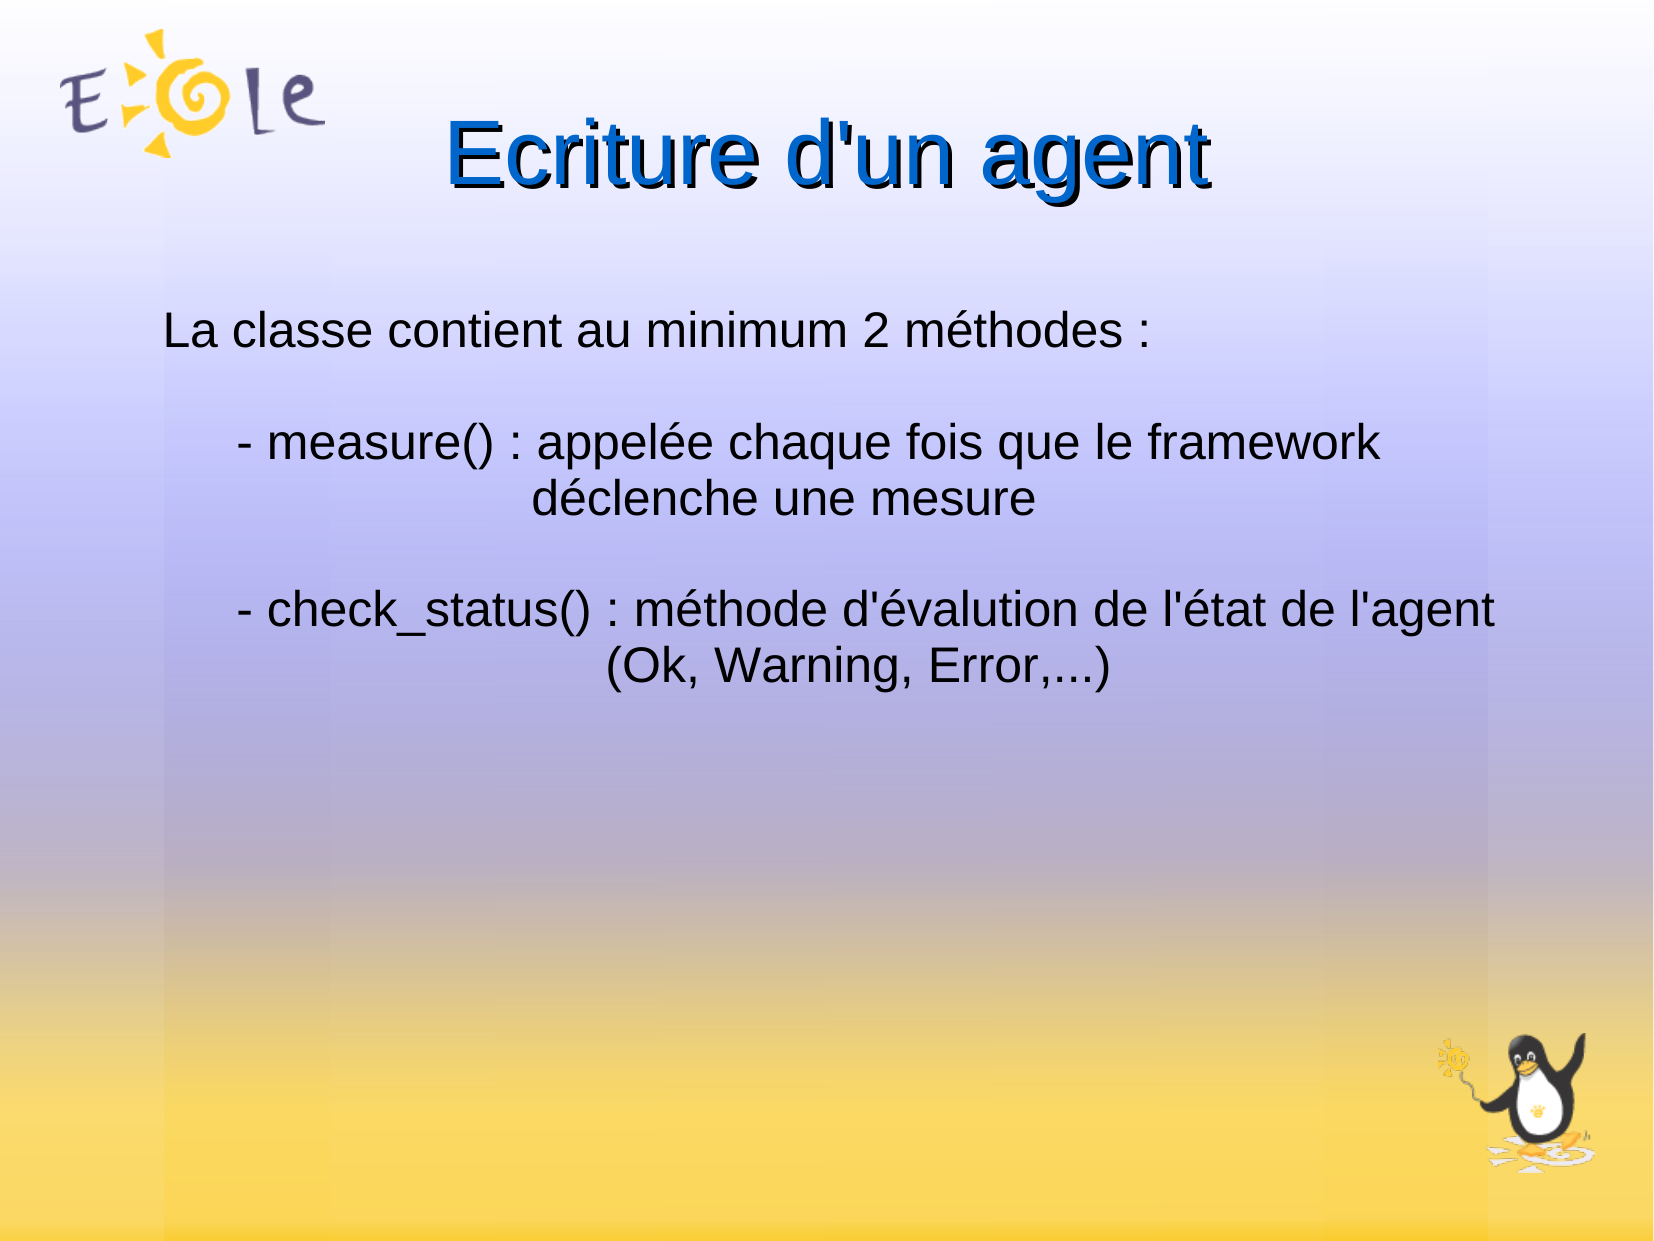

# Ecriture d'un agent
La classe contient au minimum 2 méthodes :
	- measure() : appelée chaque fois que le framework 							déclenche une mesure
	- check_status() : méthode d'évalution de l'état de l'agent 						(Ok, Warning, Error,...)